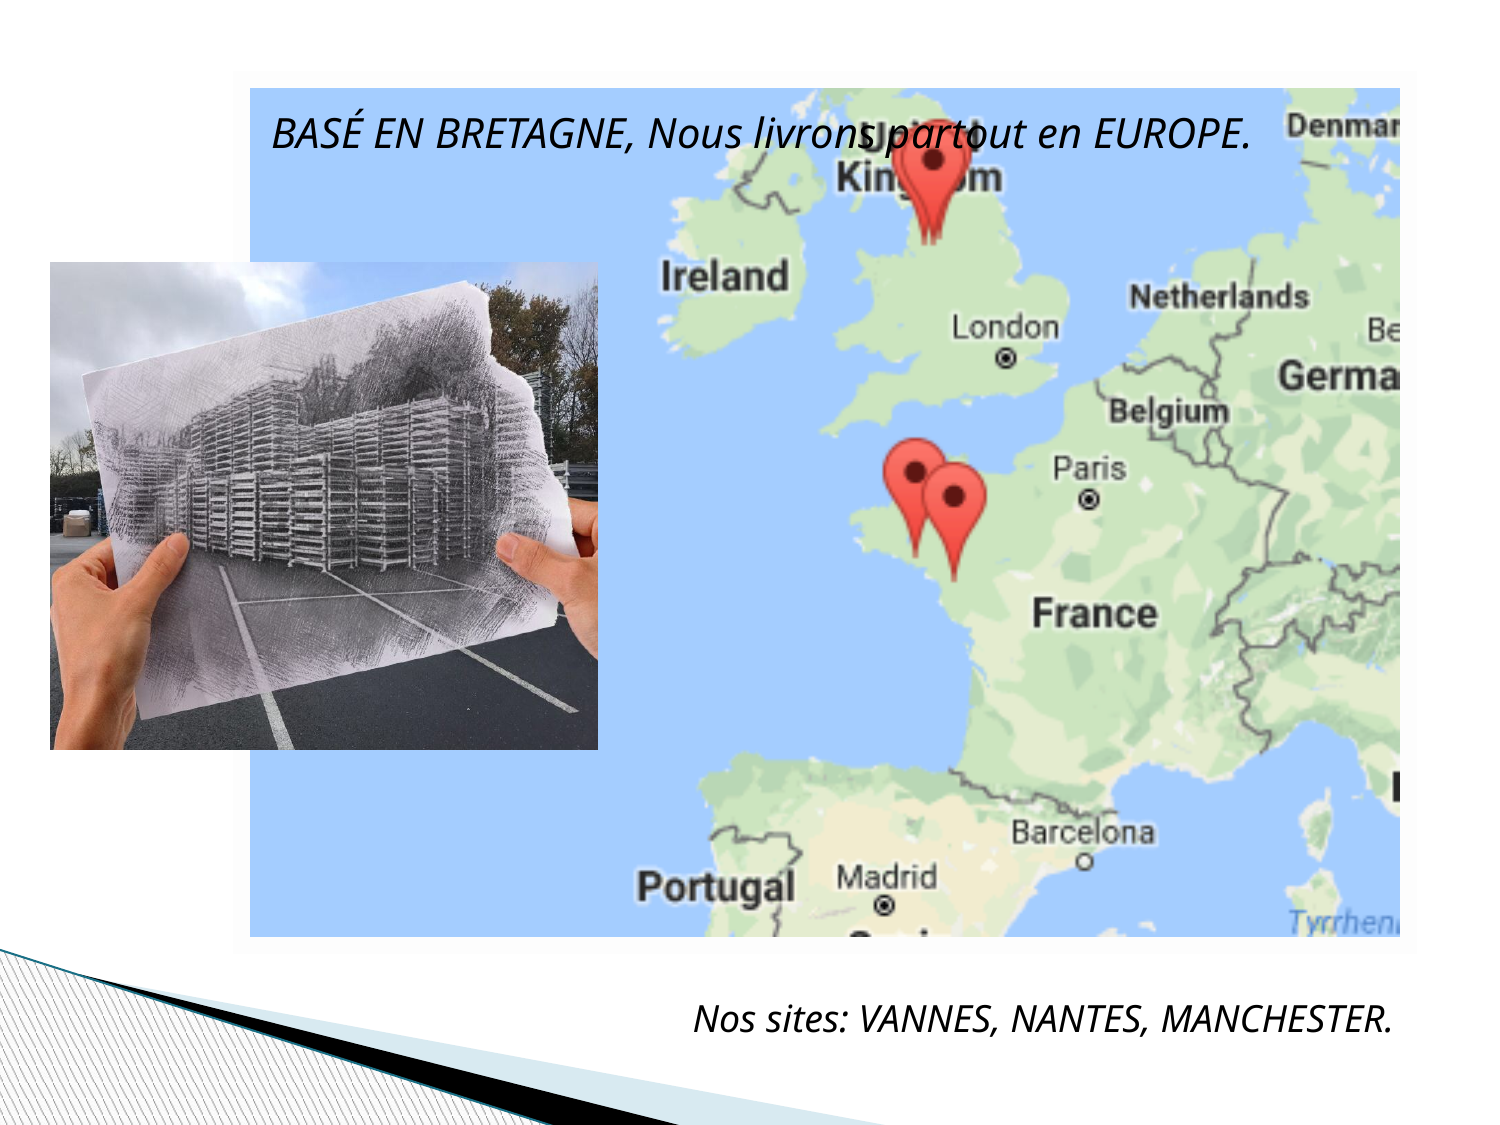

BASÉ EN BRETAGNE, Nous livrons partout en EUROPE.
Nos sites: VANNES, NANTES, MANCHESTER.